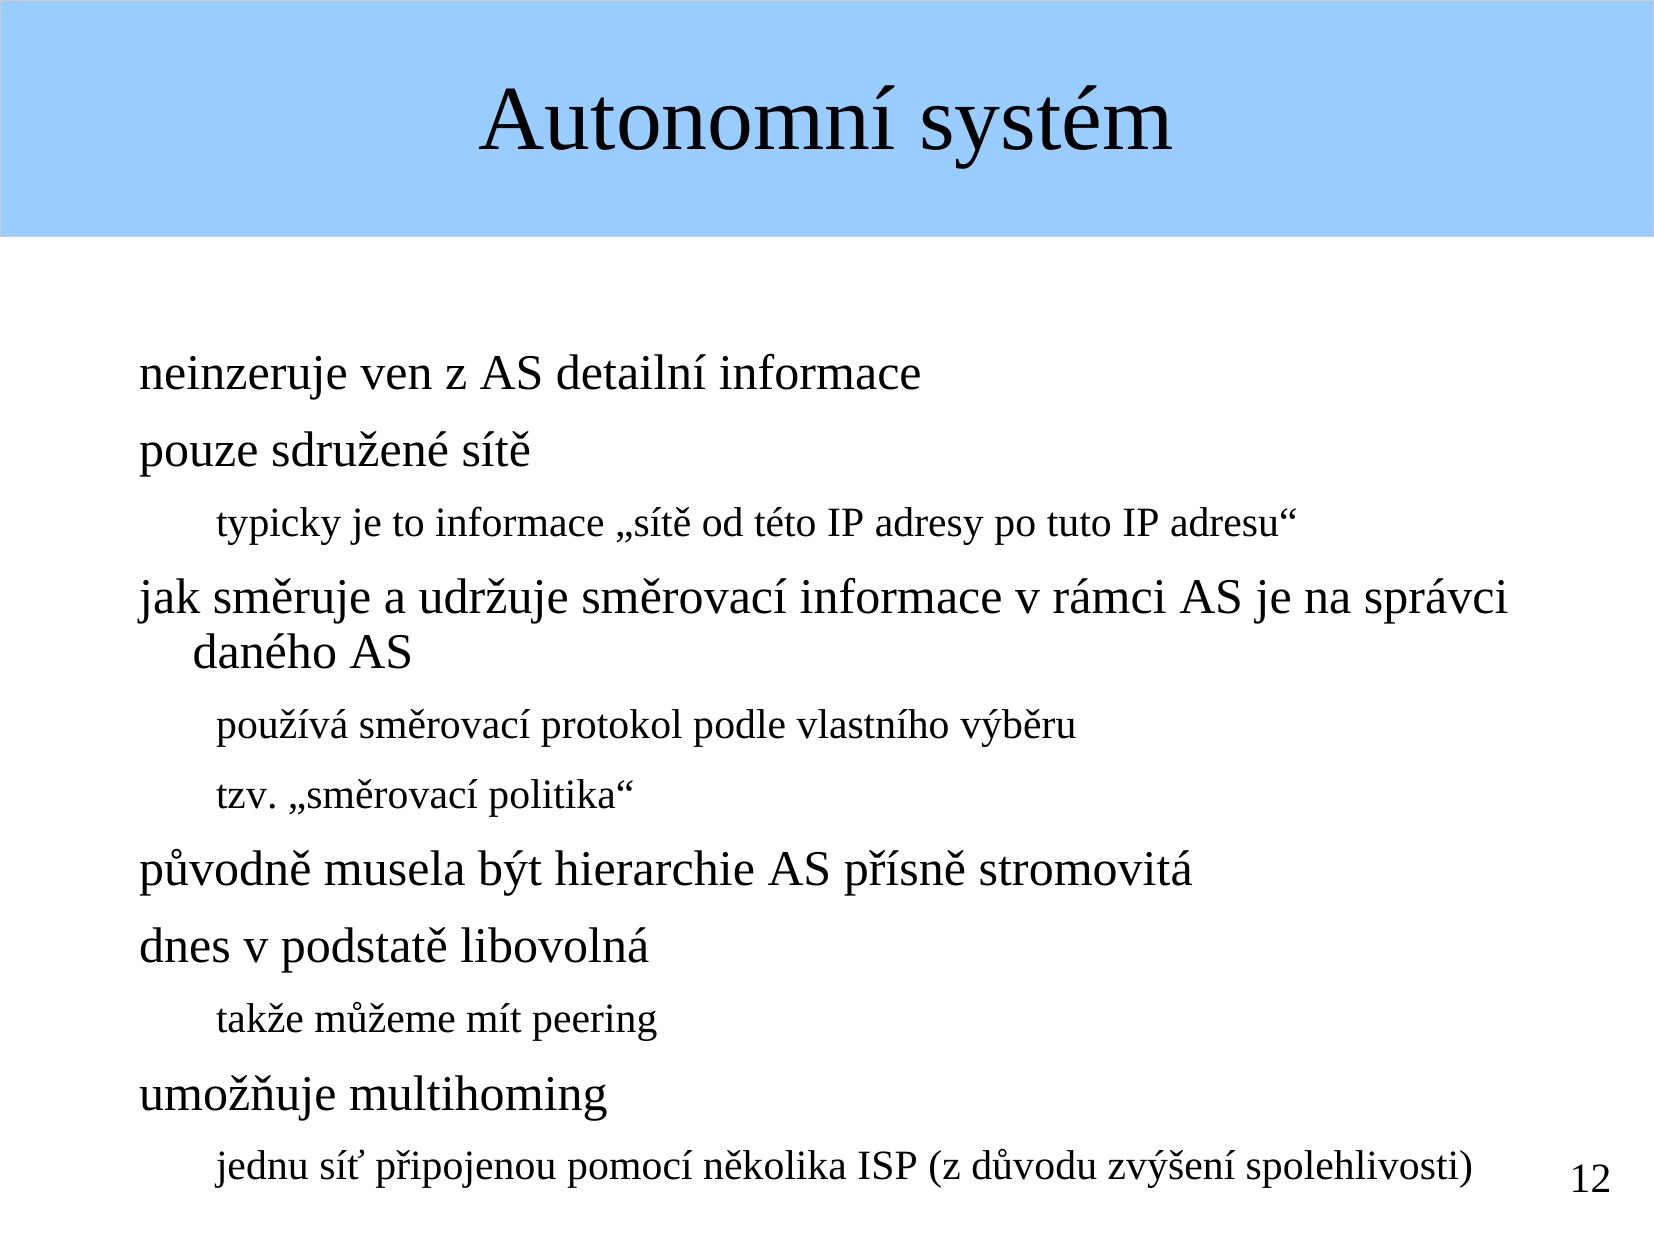

# Autonomní systém
neinzeruje ven z AS detailní informace
pouze sdružené sítě
typicky je to informace „sítě od této IP adresy po tuto IP adresu“
jak směruje a udržuje směrovací informace v rámci AS je na správci daného AS
používá směrovací protokol podle vlastního výběru
tzv. „směrovací politika“
původně musela být hierarchie AS přísně stromovitá
dnes v podstatě libovolná
takže můžeme mít peering
umožňuje multihoming
jednu síť připojenou pomocí několika ISP (z důvodu zvýšení spolehlivosti)